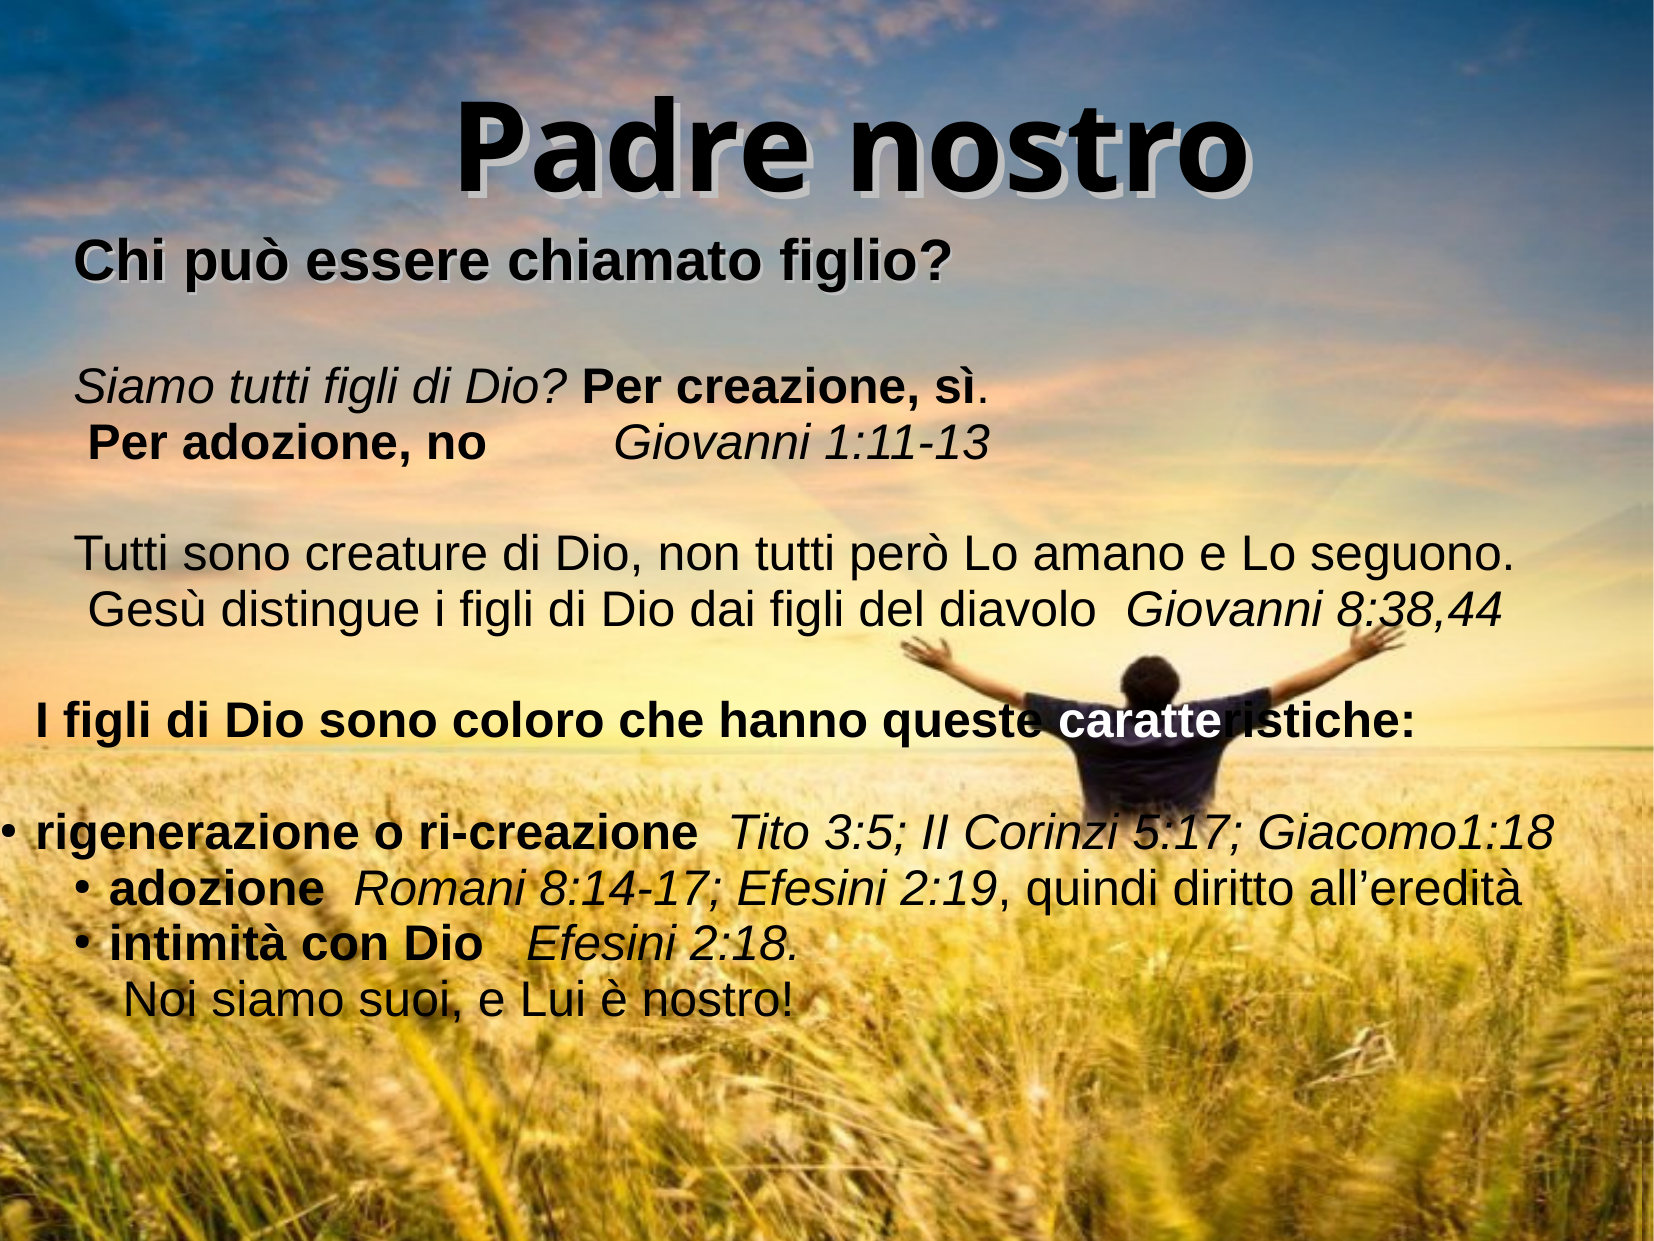

Introduzione
La cameretta.
 Ma tu, quando preghi, entra nella tua cameretta (Matteo 6:6).
Ma tu – questo implica che tu sei chiamato alla vera preghiera,
alla vera adorazione, alla vera comunione con Dio Padre!
 Dio ha delle richieste precise riguardo chi vuole adorarLo
 Giovanni 4:23,24.
 Gesù introduce un concetto caro a tutti i credenti risvegliati e ripieni dello
 Spirito Santo: la preghiera personale; è nella preghiera nascosta che
 Dio più si rivela; è la tua invocazione fervente e silenziosa che più gli è
 gradita; è il tuo grido nella valle dell’umiliazione, o la tua lode sul monte
 della vittoria che salgono come profumo soave al Suo trono.
 Fa’ orazione al Padre tuo che è nel segreto.
Dio è un Dio che si nasconde agli empi, ma che si rivela e rivela le Sue
meraviglie solo a quanti lo cercano Matteo 11:25.
Introduzione
Padre nostro
Chi può essere chiamato figlio?
Siamo tutti figli di Dio? Per creazione, sì.
 Per adozione, no Giovanni 1:11-13
Tutti sono creature di Dio, non tutti però Lo amano e Lo seguono.
 Gesù distingue i figli di Dio dai figli del diavolo Giovanni 8:38,44
I figli di Dio sono coloro che hanno queste caratteristiche:
rigenerazione o ri-creazione Tito 3:5; II Corinzi 5:17; Giacomo1:18
adozione Romani 8:14-17; Efesini 2:19, quindi diritto all’eredità
intimità con Dio Efesini 2:18.
 Noi siamo suoi, e Lui è nostro!